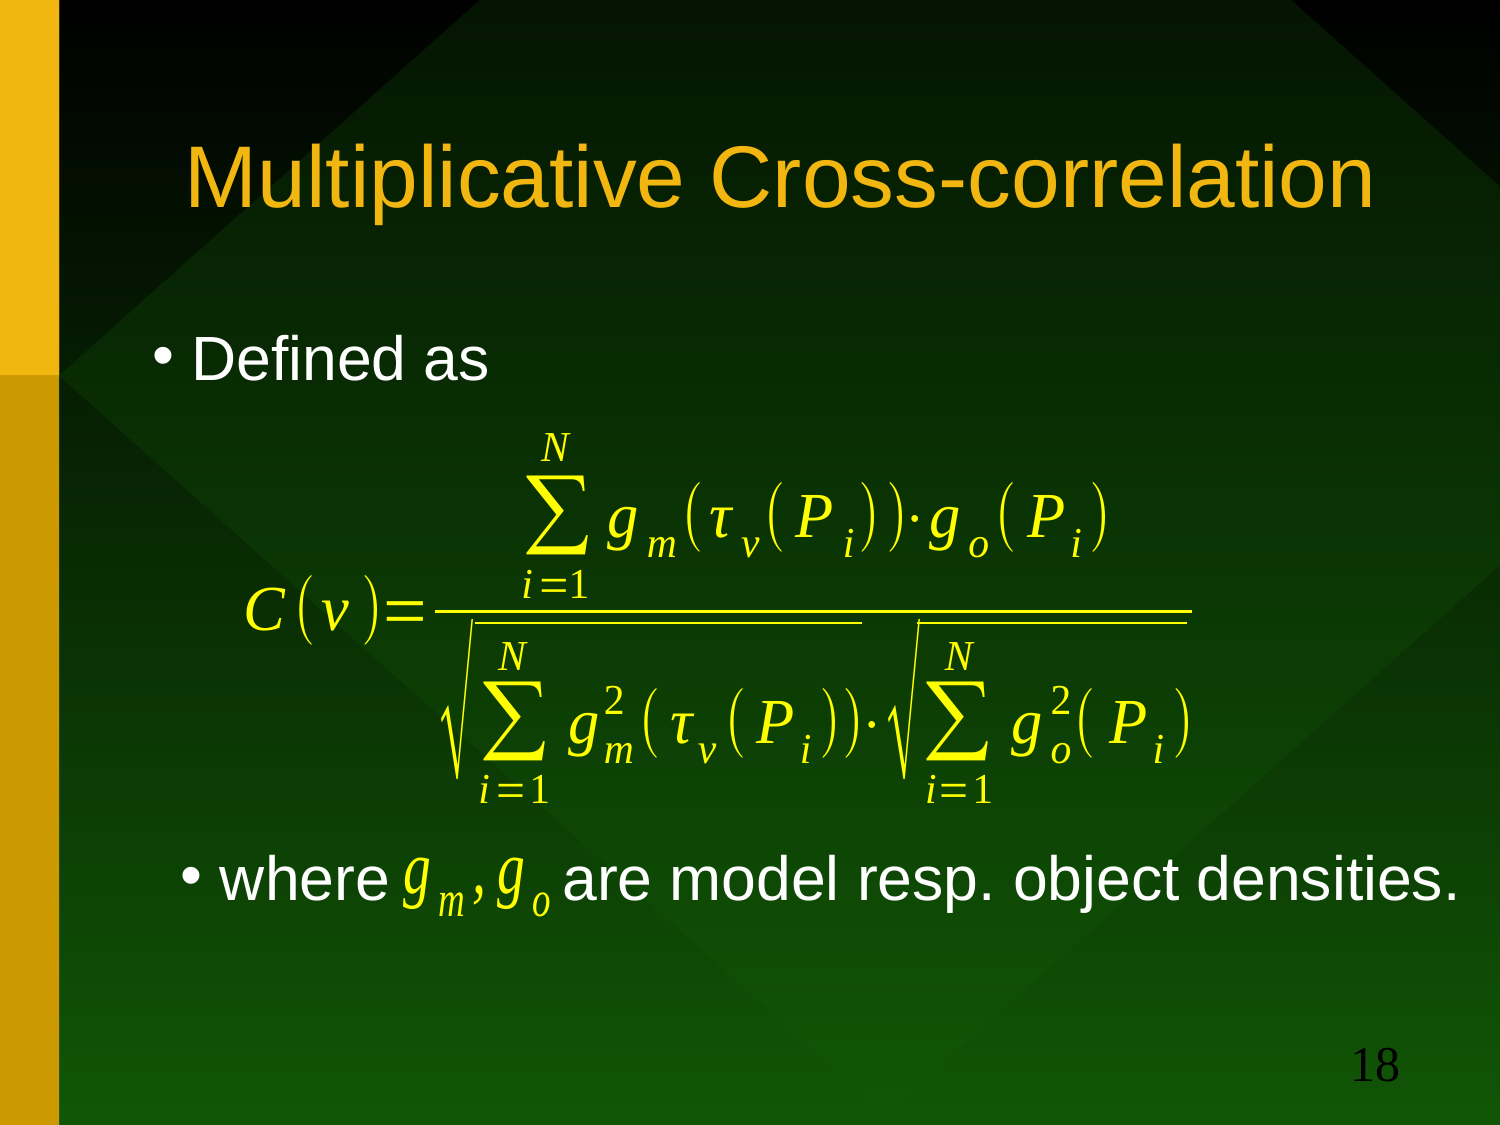

# Multiplicative Cross-correlation
 Defined as
 where are model resp. object densities.
18